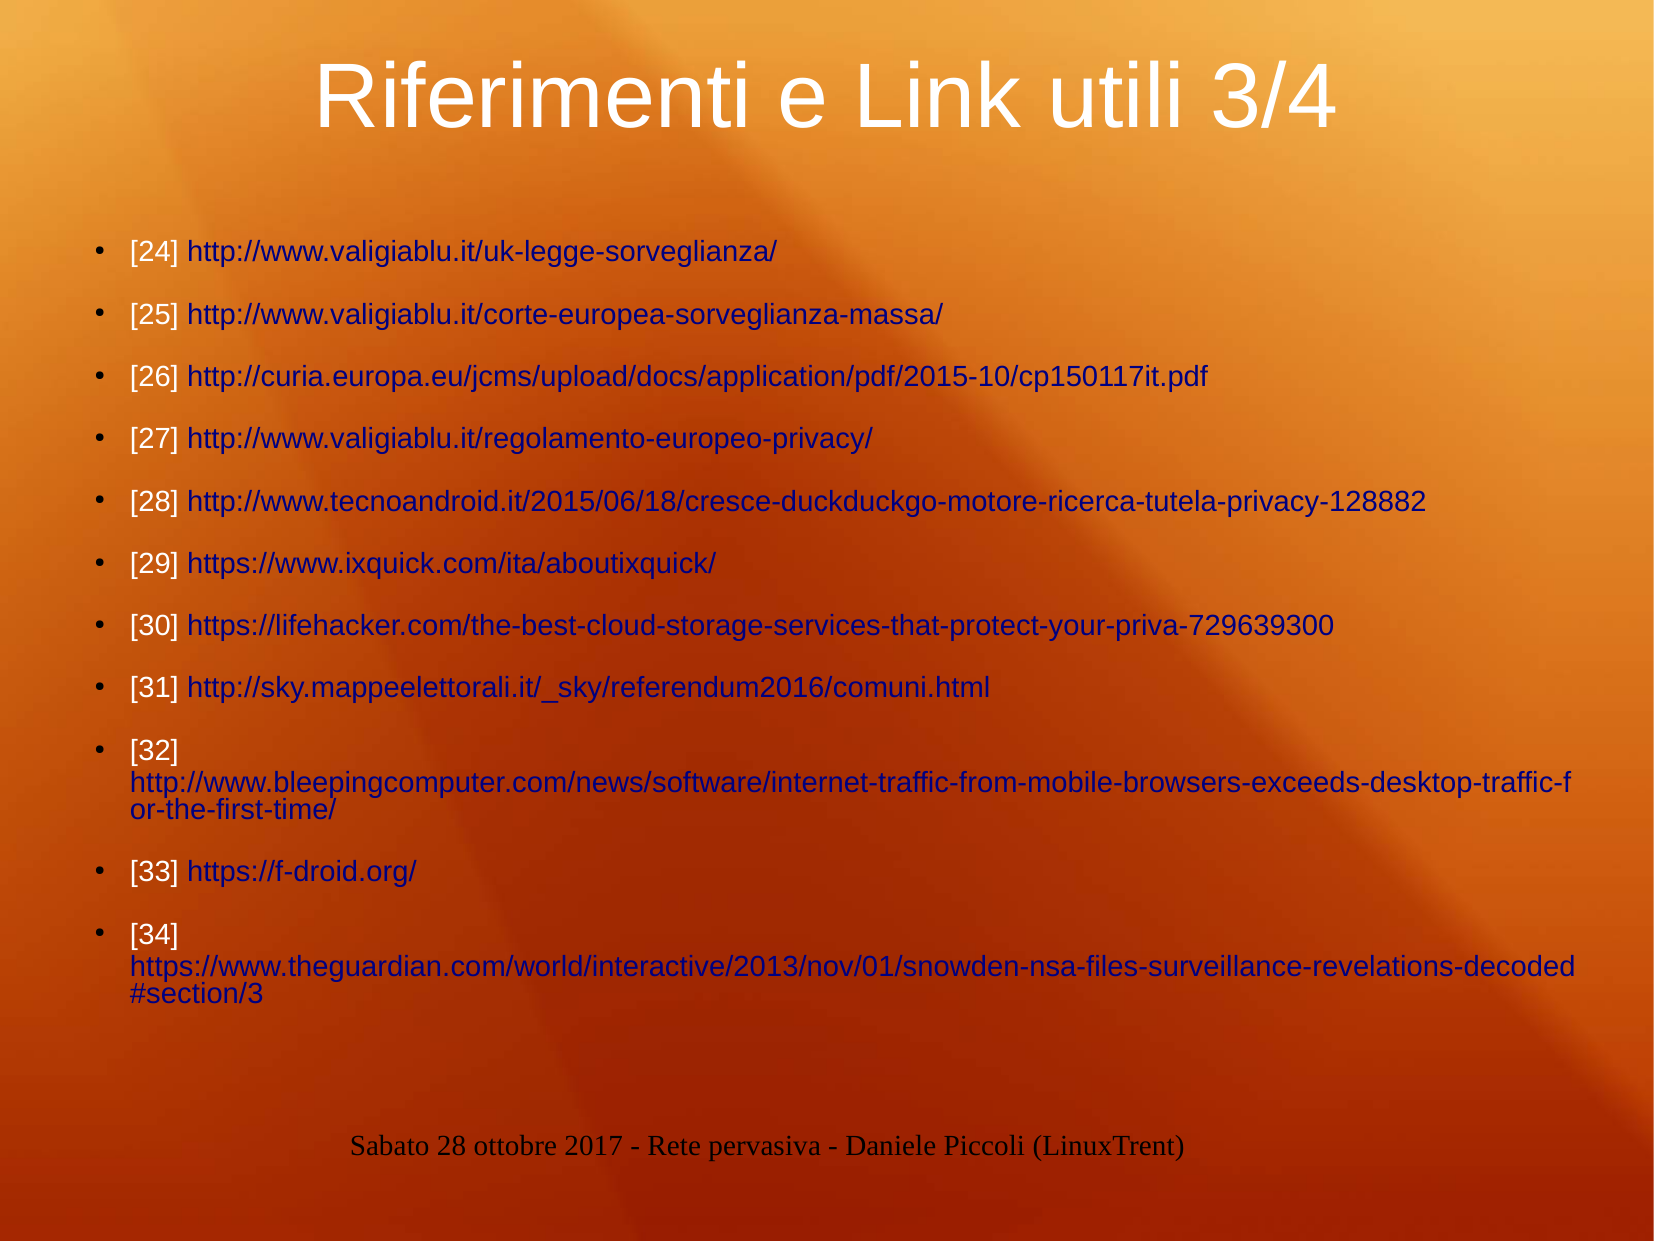

# Riferimenti e Link utili 3/4
[24] http://www.valigiablu.it/uk-legge-sorveglianza/
[25] http://www.valigiablu.it/corte-europea-sorveglianza-massa/
[26] http://curia.europa.eu/jcms/upload/docs/application/pdf/2015-10/cp150117it.pdf
[27] http://www.valigiablu.it/regolamento-europeo-privacy/
[28] http://www.tecnoandroid.it/2015/06/18/cresce-duckduckgo-motore-ricerca-tutela-privacy-128882
[29] https://www.ixquick.com/ita/aboutixquick/
[30] https://lifehacker.com/the-best-cloud-storage-services-that-protect-your-priva-729639300
[31] http://sky.mappeelettorali.it/_sky/referendum2016/comuni.html
[32] http://www.bleepingcomputer.com/news/software/internet-traffic-from-mobile-browsers-exceeds-desktop-traffic-for-the-first-time/
[33] https://f-droid.org/
[34] https://www.theguardian.com/world/interactive/2013/nov/01/snowden-nsa-files-surveillance-revelations-decoded#section/3
Sabato 28 ottobre 2017 - Rete pervasiva - Daniele Piccoli (LinuxTrent)